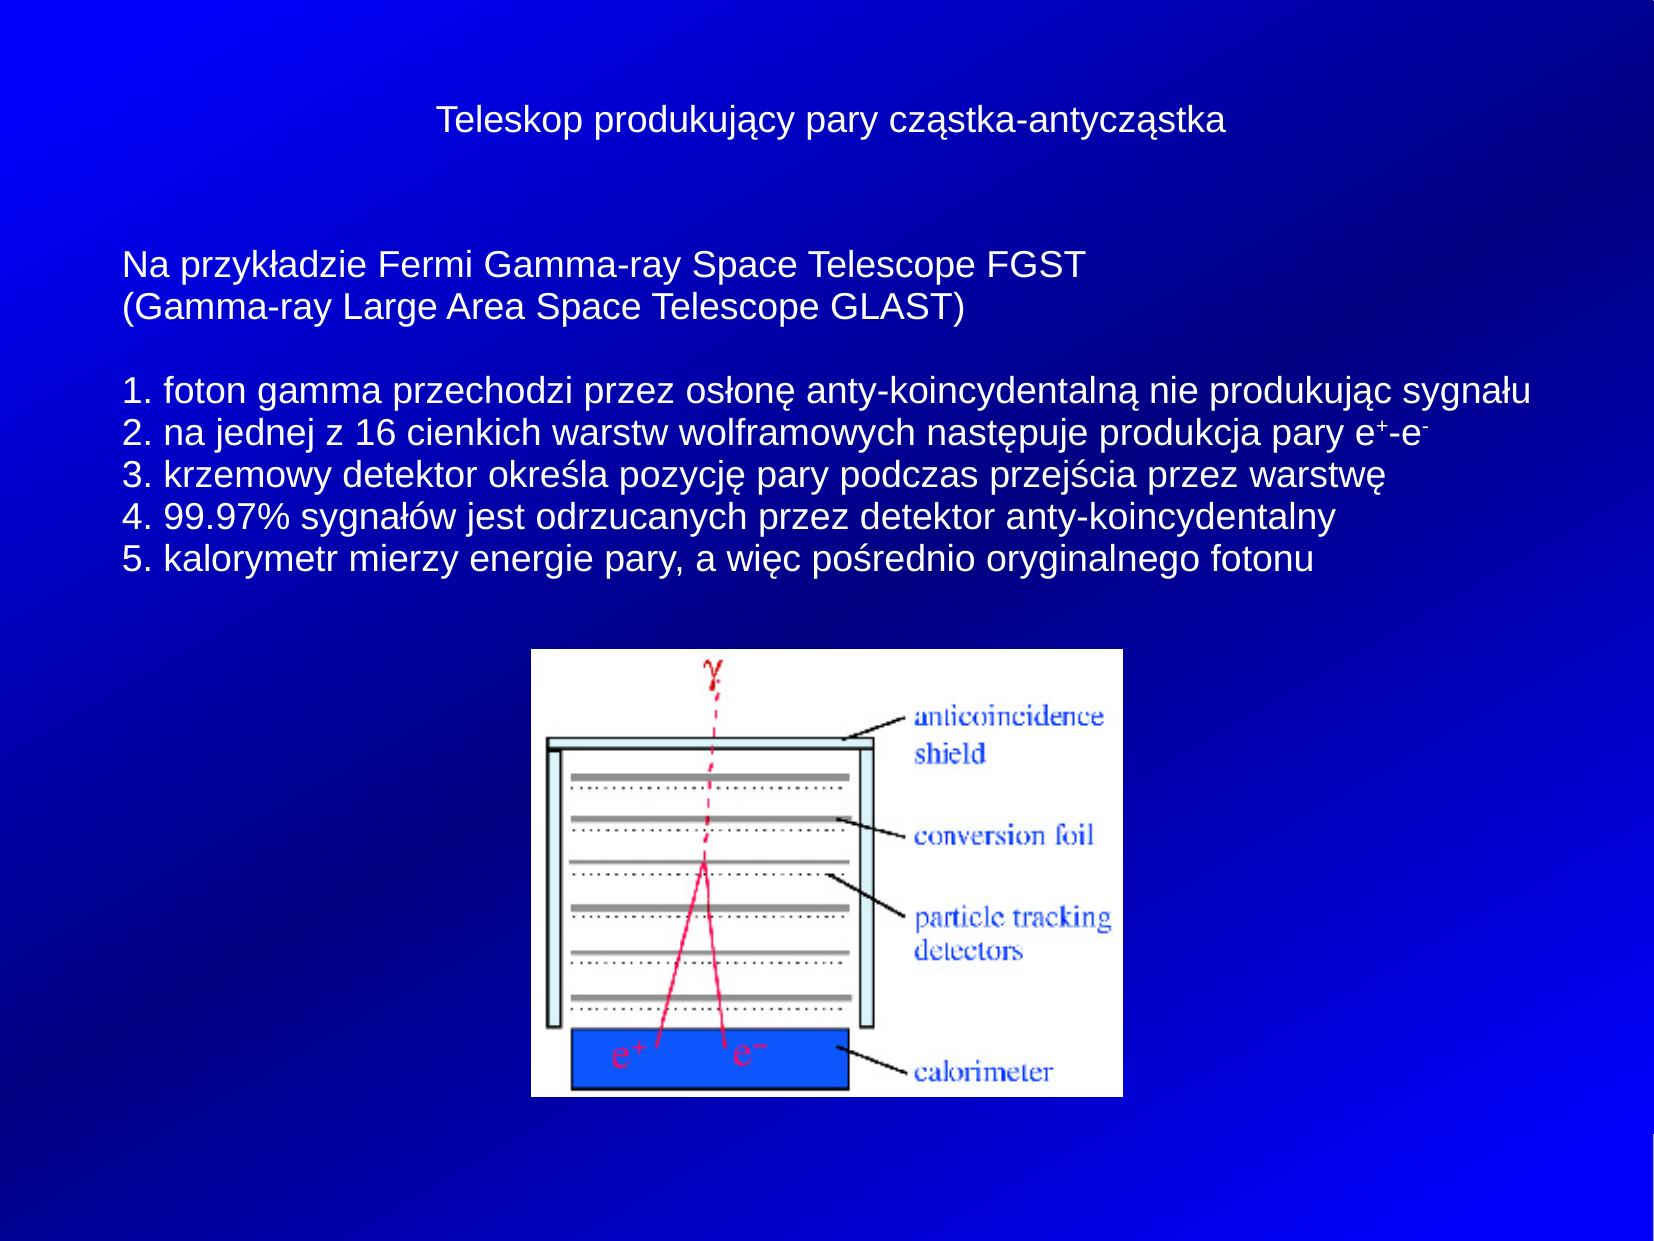

Teleskop produkujący pary cząstka-antycząstka
Na przykładzie Fermi Gamma-ray Space Telescope FGST
(Gamma-ray Large Area Space Telescope GLAST)
1. foton gamma przechodzi przez osłonę anty-koincydentalną nie produkując sygnału
2. na jednej z 16 cienkich warstw wolframowych następuje produkcja pary e+-e-
3. krzemowy detektor określa pozycję pary podczas przejścia przez warstwę
4. 99.97% sygnałów jest odrzucanych przez detektor anty-koincydentalny
5. kalorymetr mierzy energie pary, a więc pośrednio oryginalnego fotonu